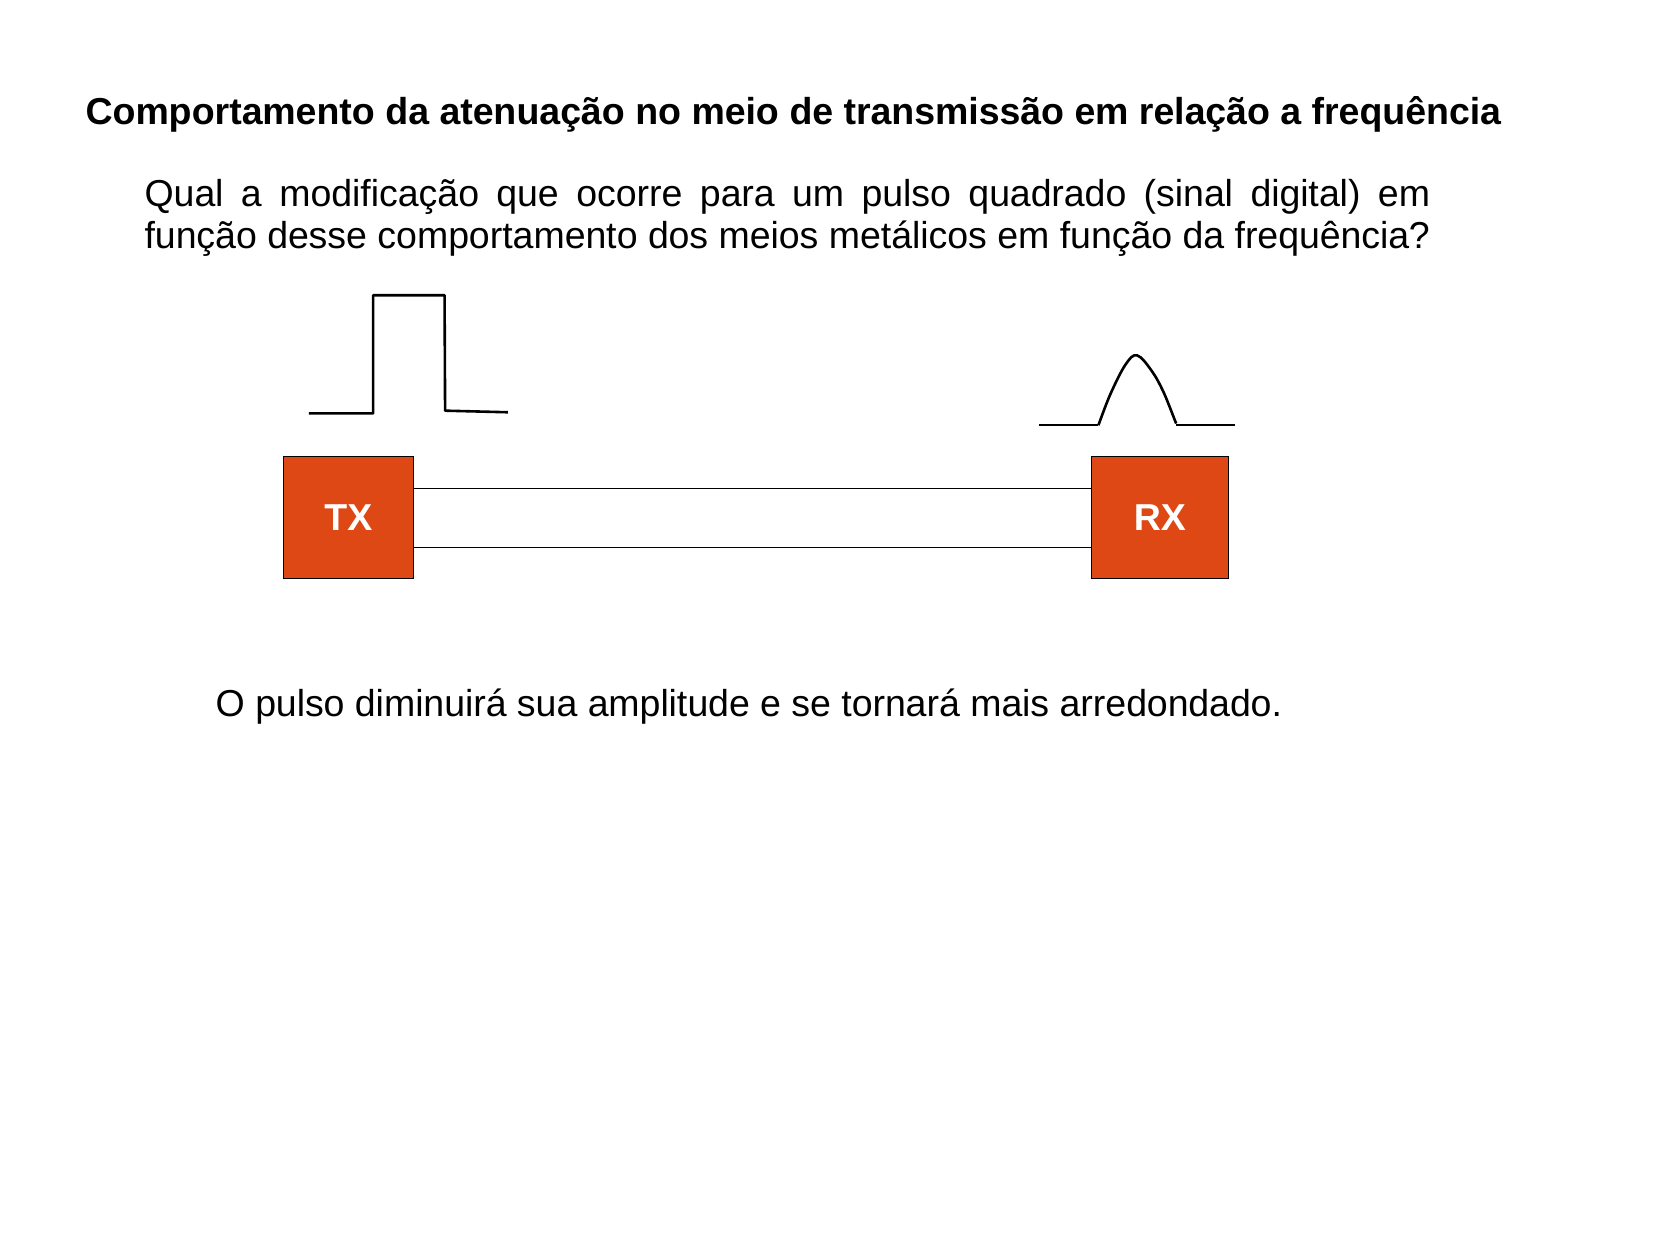

Comportamento da atenuação no meio de transmissão em relação a frequência
Qual a modificação que ocorre para um pulso quadrado (sinal digital) em função desse comportamento dos meios metálicos em função da frequência?
TX
RX
O pulso diminuirá sua amplitude e se tornará mais arredondado.